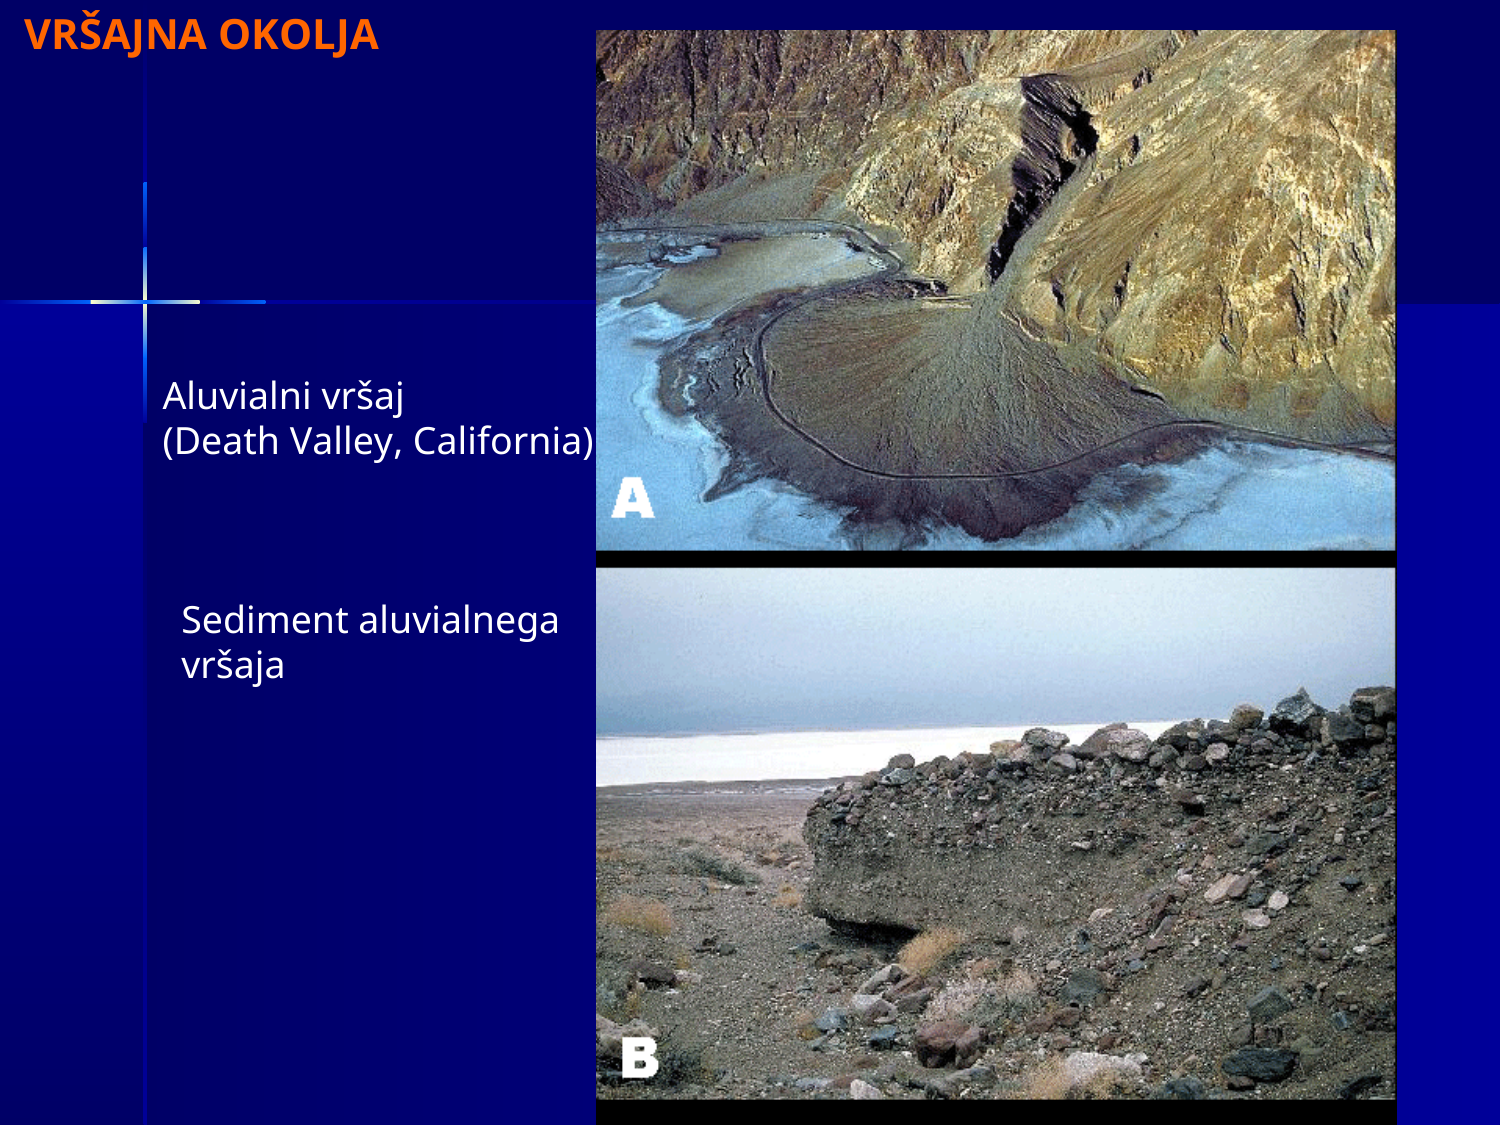

VRŠAJNA OKOLJA
Aluvialni vršaj
(Death Valley, California)
Sediment aluvialnega
vršaja